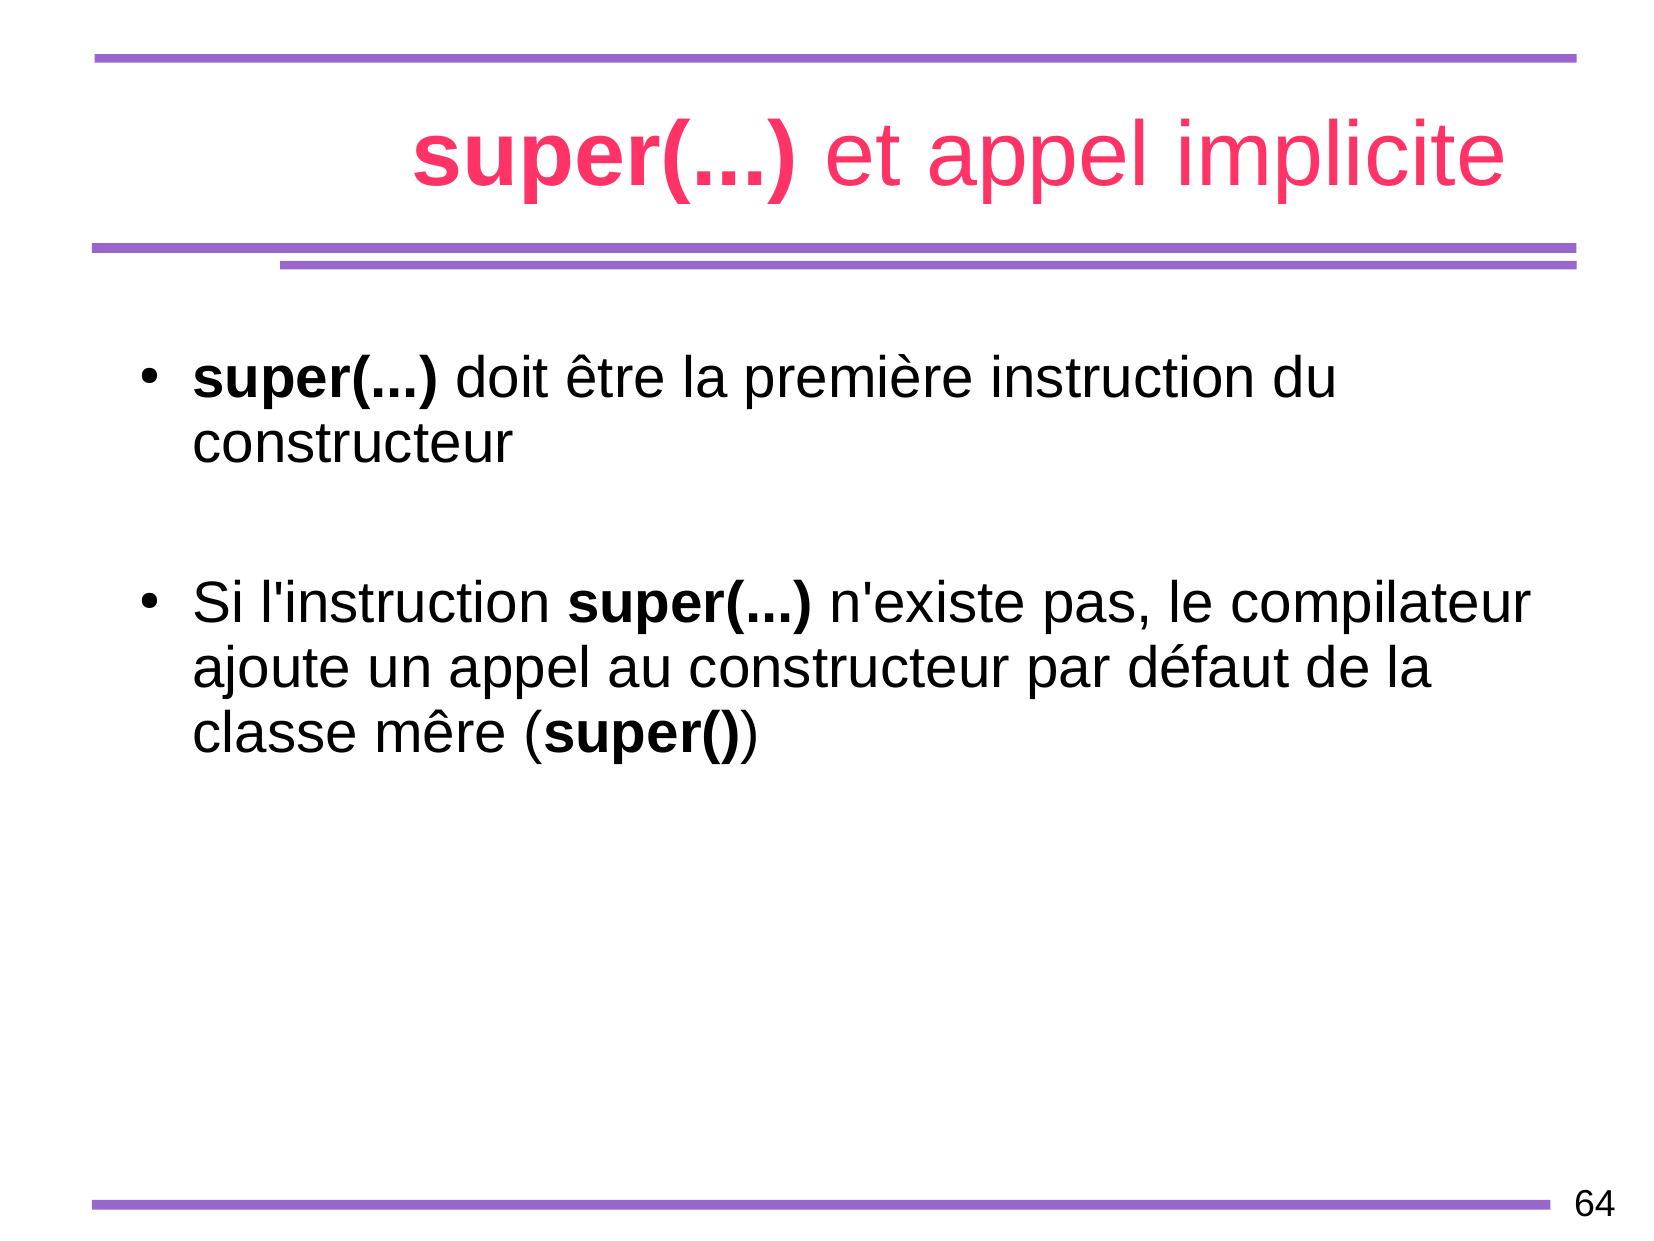

# super(...) et appel implicite
super(...) doit être la première instruction du constructeur
Si l'instruction super(...) n'existe pas, le compilateur ajoute un appel au constructeur par défaut de la classe mêre (super())